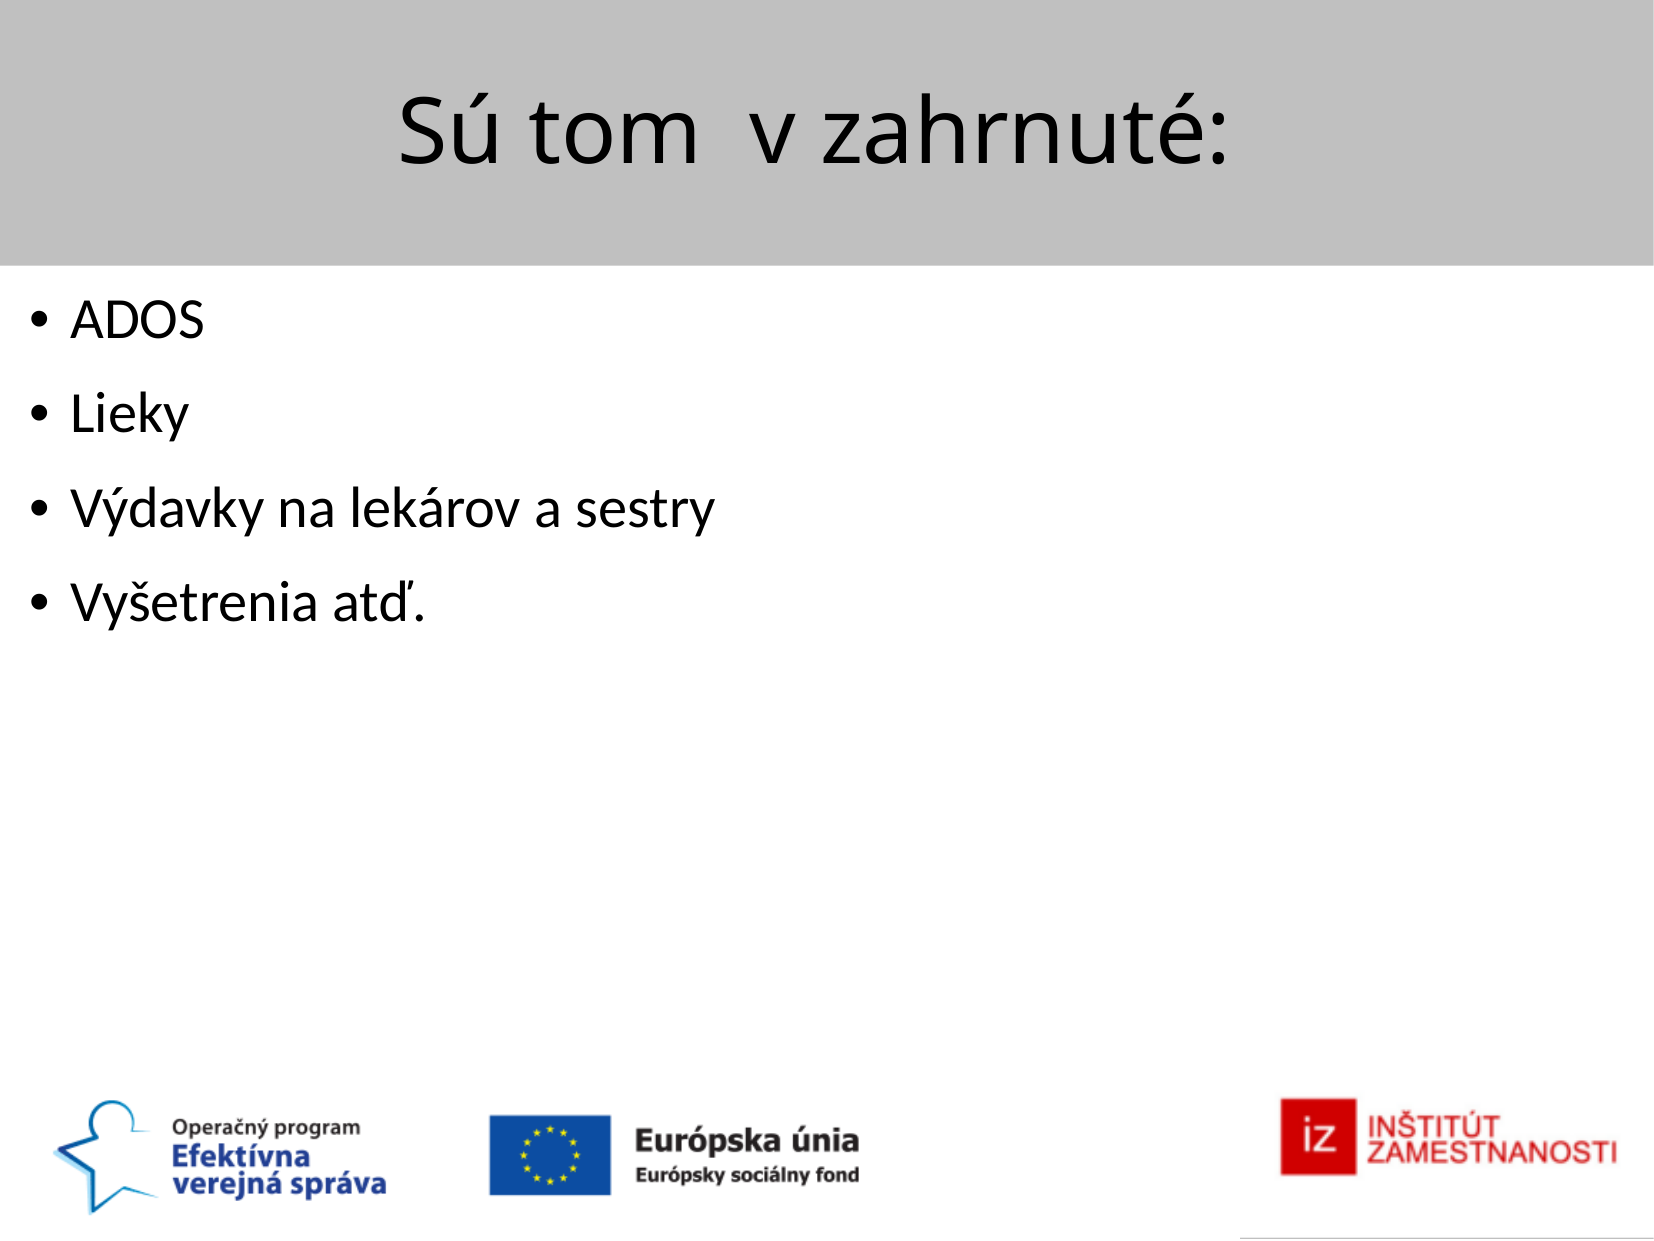

# Sú tom v zahrnuté:
•	ADOS
•	Lieky
•	Výdavky na lekárov a sestry
•	Vyšetrenia atď.